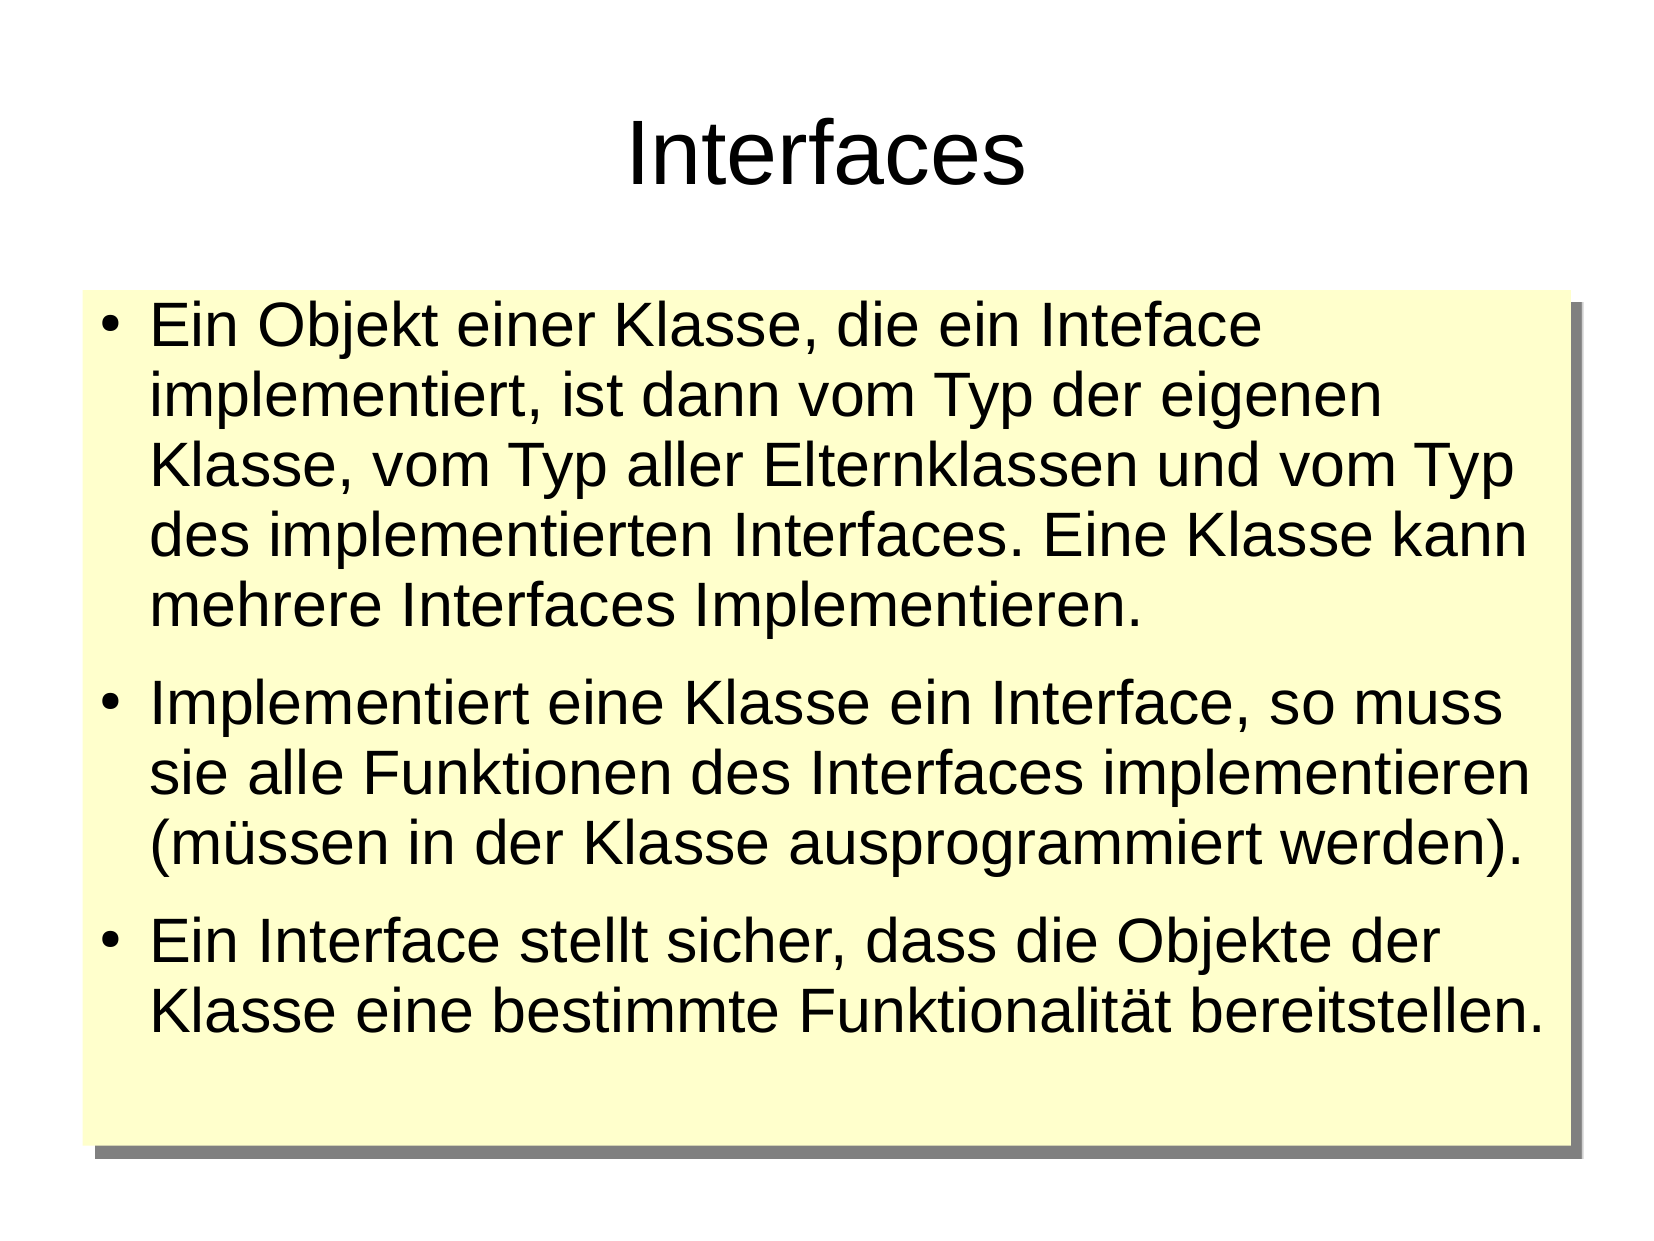

# Interfaces
Ein Objekt einer Klasse, die ein Inteface implementiert, ist dann vom Typ der eigenen Klasse, vom Typ aller Elternklassen und vom Typ des implementierten Interfaces. Eine Klasse kann mehrere Interfaces Implementieren.
Implementiert eine Klasse ein Interface, so muss sie alle Funktionen des Interfaces implementieren (müssen in der Klasse ausprogrammiert werden).
Ein Interface stellt sicher, dass die Objekte der Klasse eine bestimmte Funktionalität bereitstellen.
16